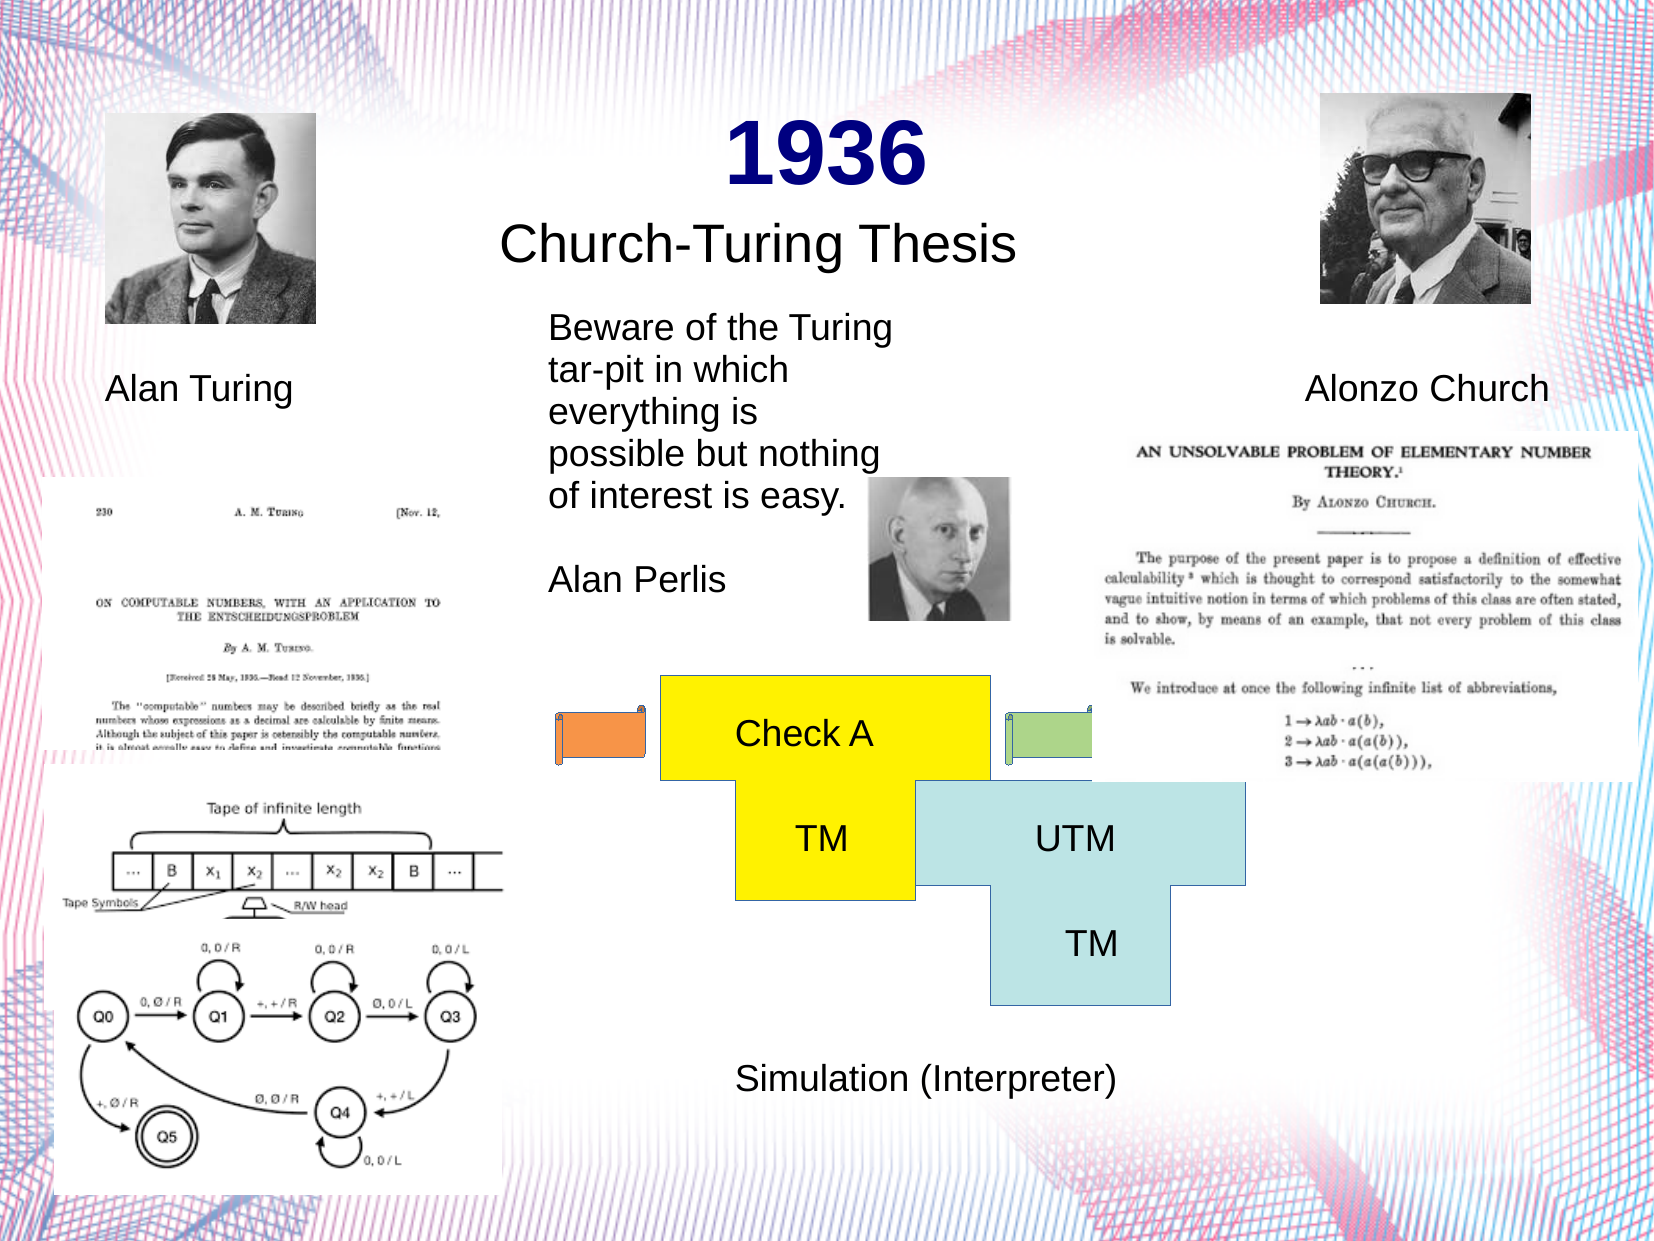

# 1936
Church-Turing Thesis
Beware of the Turing tar-pit in which everything is possible but nothing of interest is easy.
Alan Perlis
Alan Turing
Alonzo Church
Check A
TM
UTM
TM
Simulation (Interpreter)